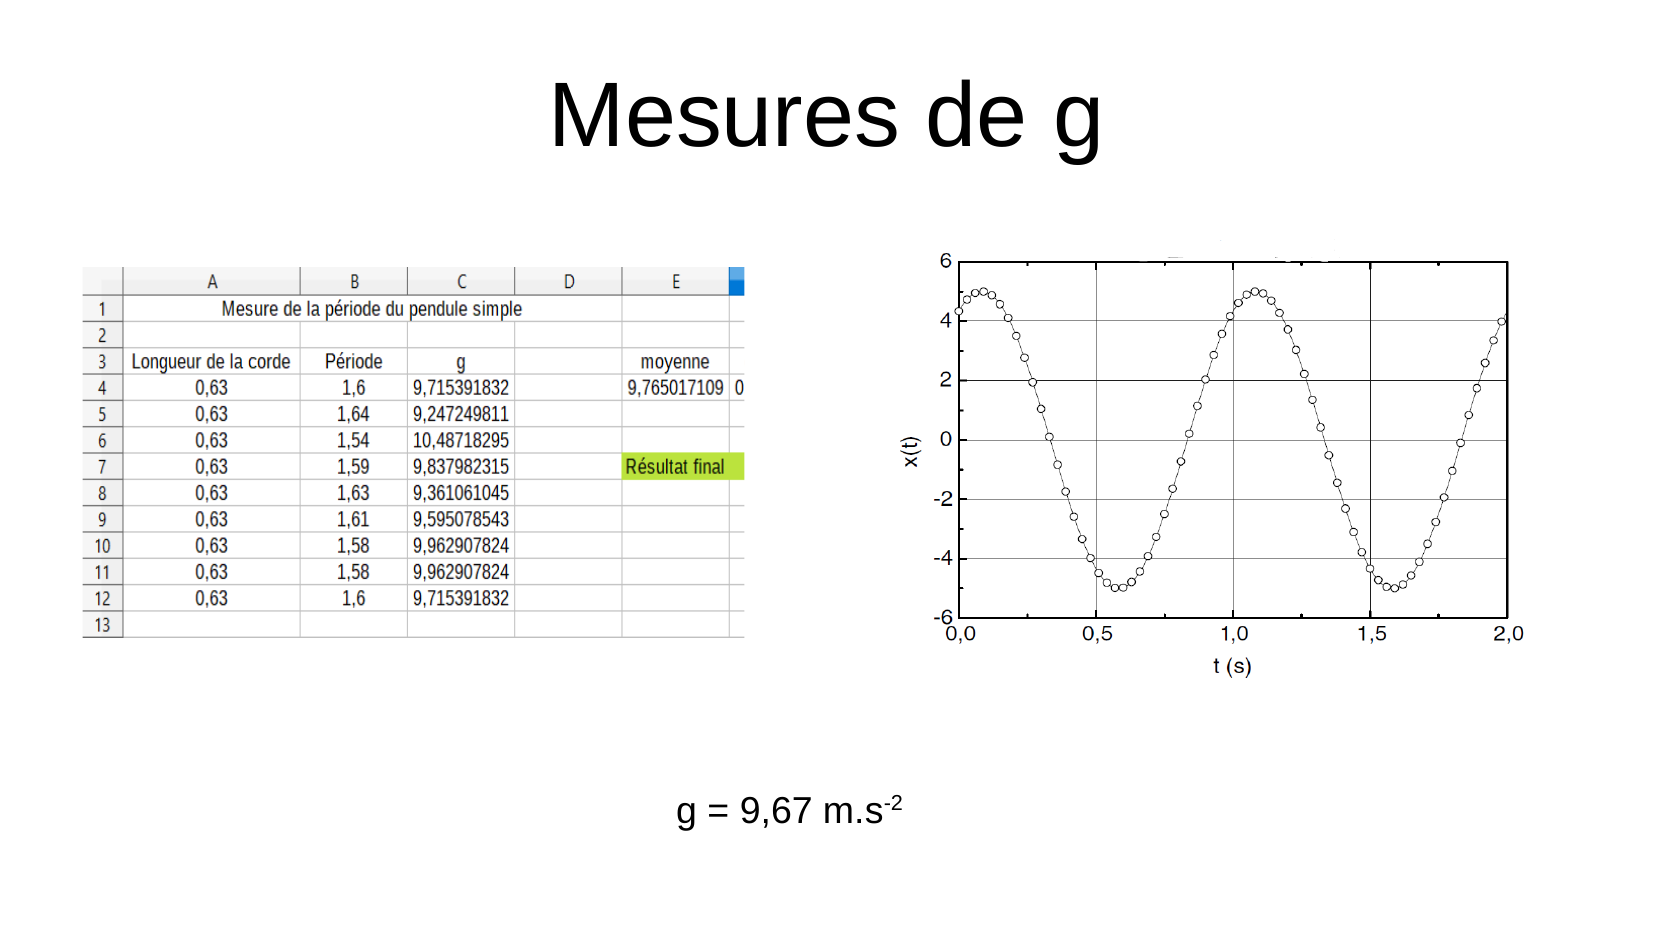

# Mesures de g
g = 9,67 m.s-2